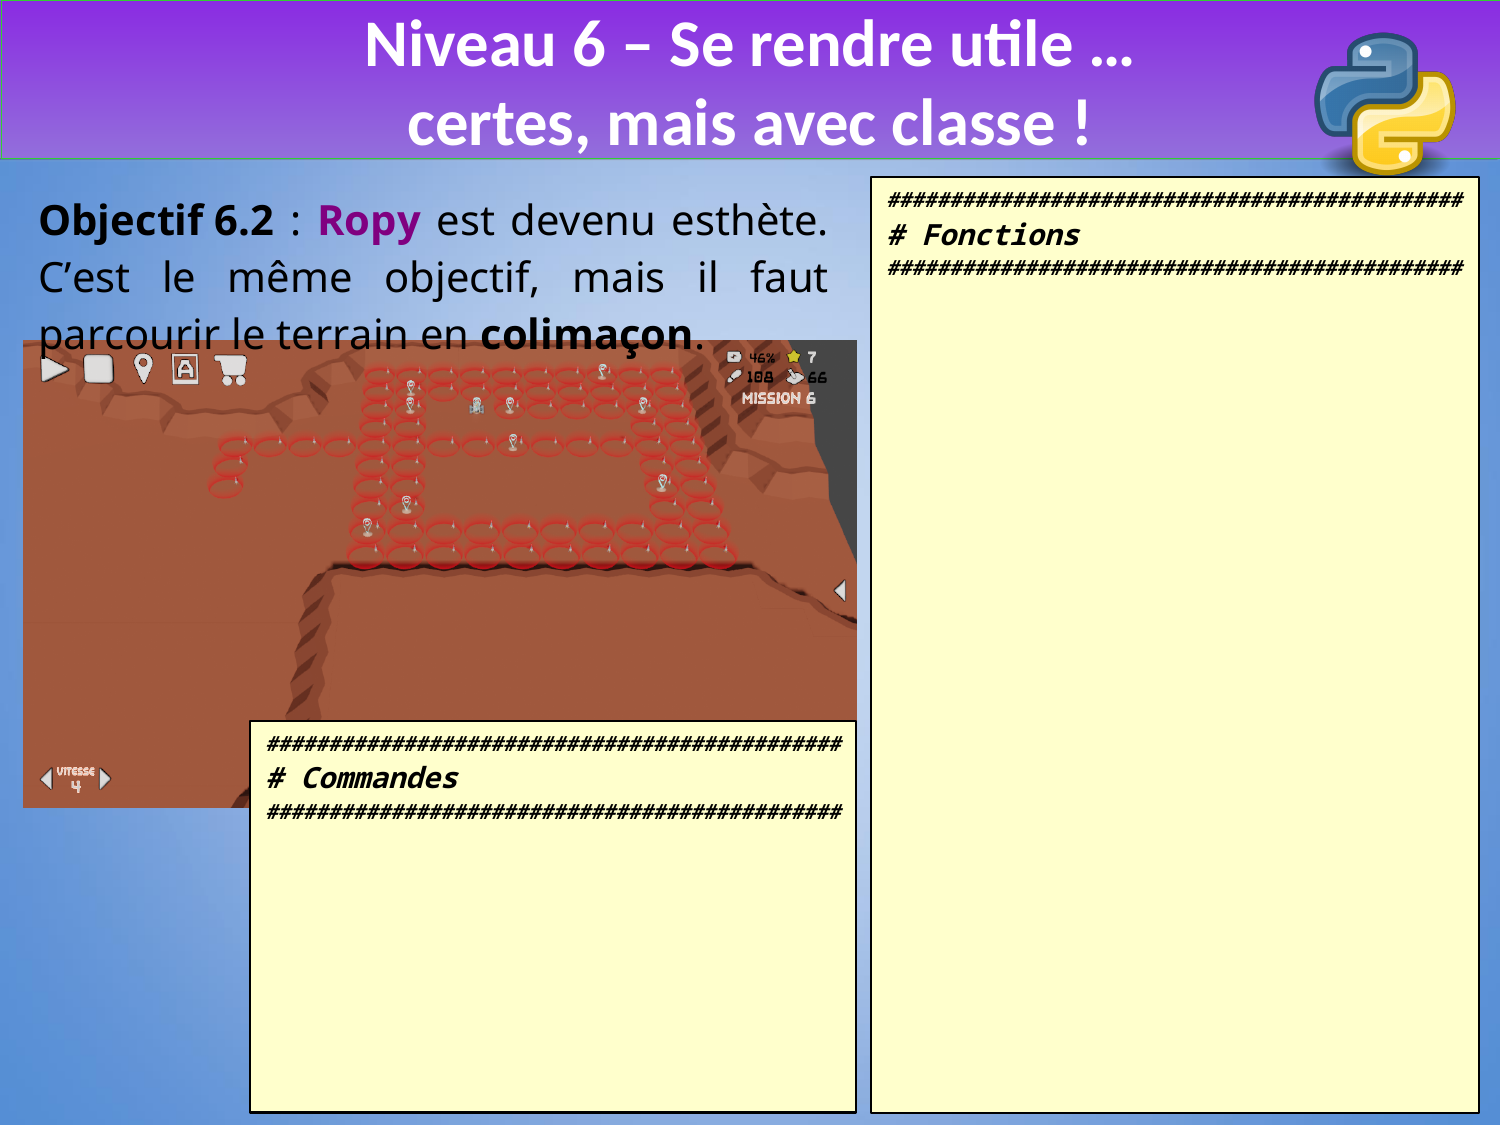

Niveau 6 – Se rendre utile …
certes, mais avec classe !
Objectif 6.1 : Afin d’analyser la roche sur une zone, Ropy doit y prélever des carottes. Pour effectuer les forages, Ropy doit passer sur toutes les cases.
##############################################
# Fonctions
##############################################
Objectif 6.2 : Ropy est devenu esthète. C’est le même objectif, mais il faut parcourir le terrain en colimaçon.
##############################################
# Commandes
##############################################